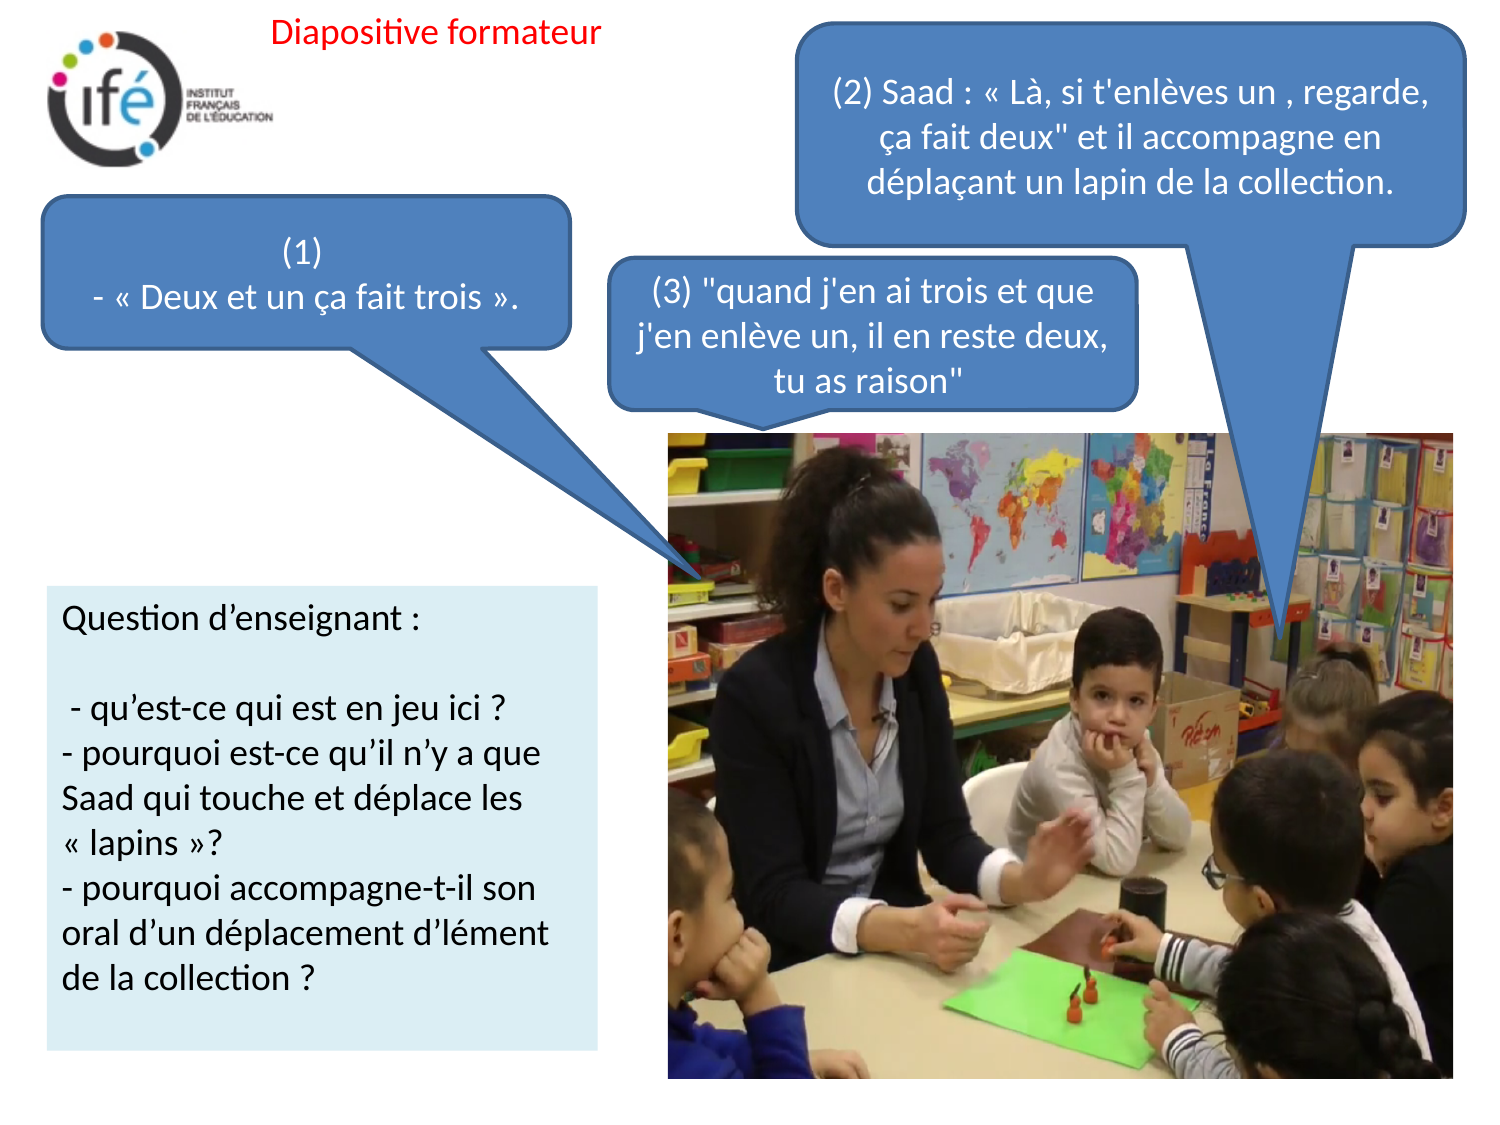

Diapositive formateur
(2) Saad : « Là, si t'enlèves un , regarde, ça fait deux" et il accompagne en déplaçant un lapin de la collection.
(1)
- « Deux et un ça fait trois ».
(3) "quand j'en ai trois et que j'en enlève un, il en reste deux, tu as raison"
Question d’enseignant :
 - qu’est-ce qui est en jeu ici ?
- pourquoi est-ce qu’il n’y a que Saad qui touche et déplace les « lapins »?
- pourquoi accompagne-t-il son oral d’un déplacement d’lément de la collection ?